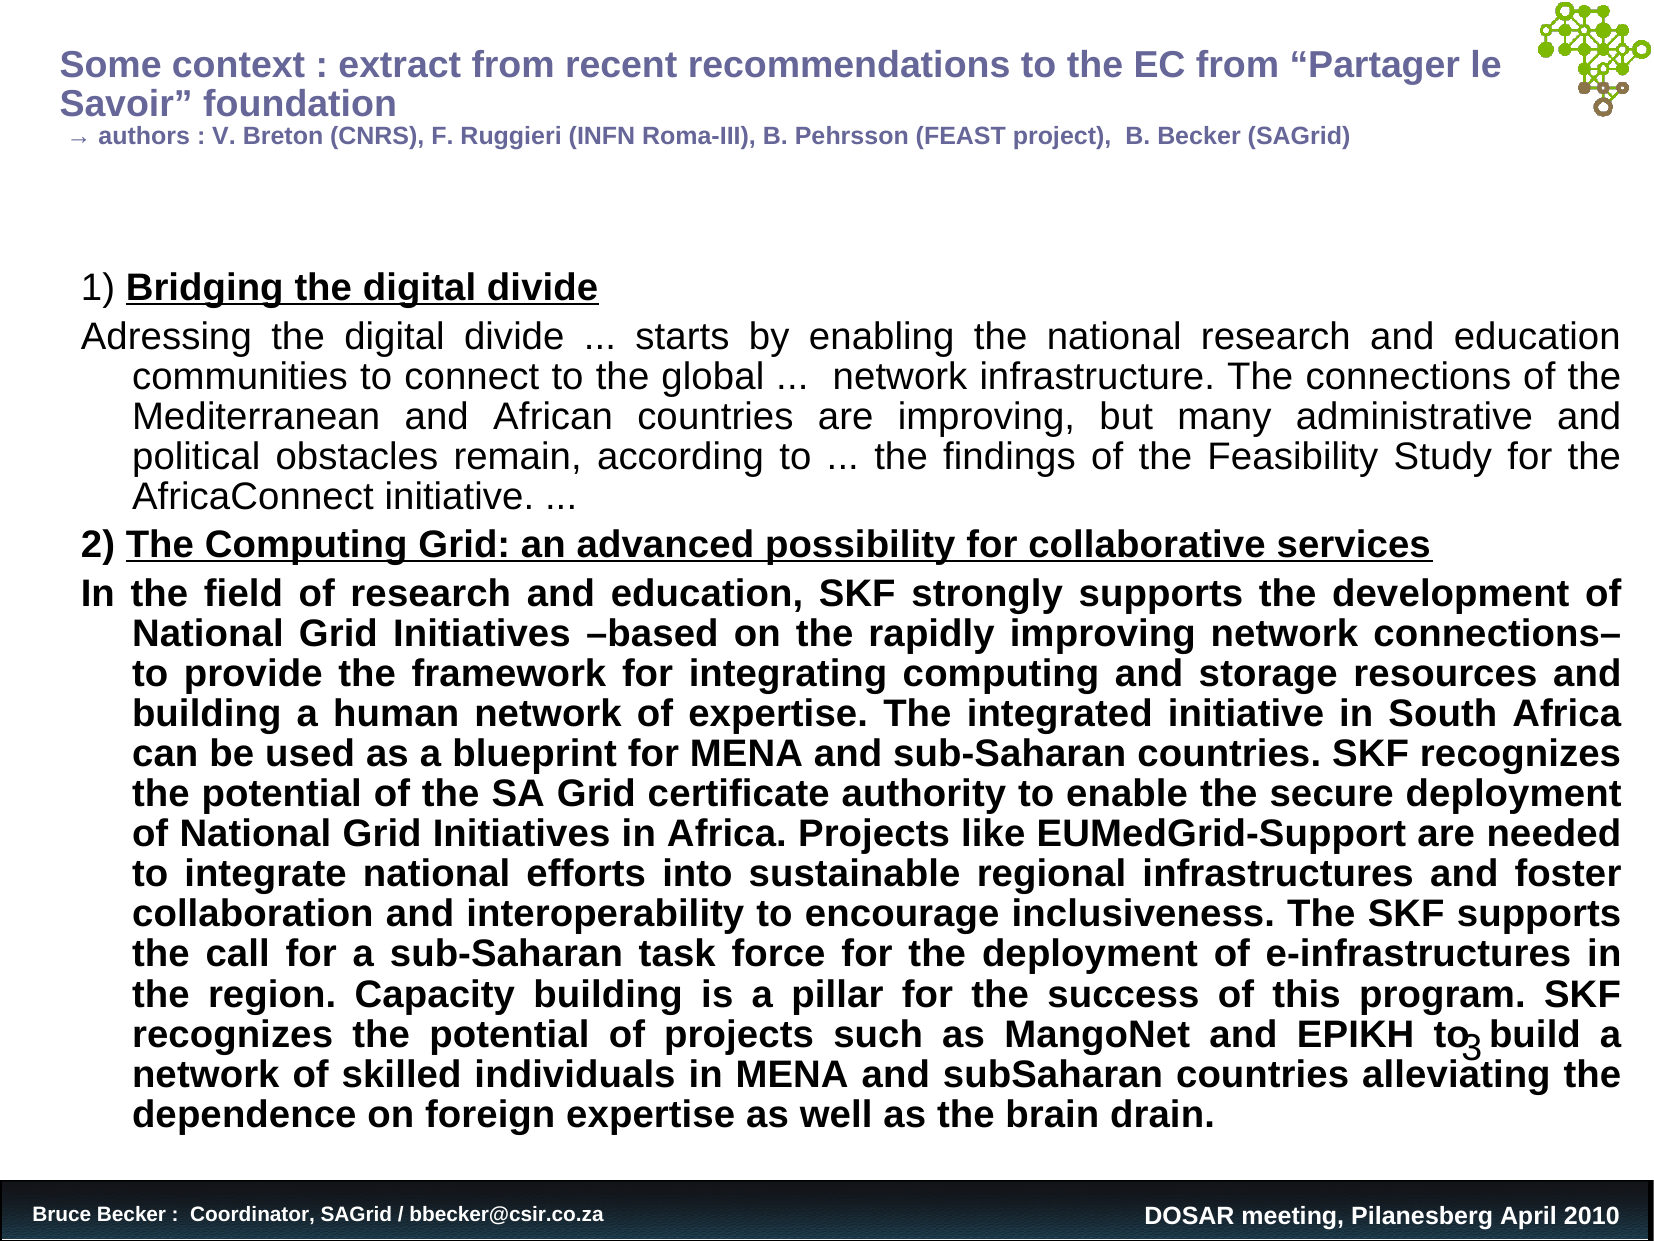

# Some context : extract from recent recommendations to the EC from “Partager le Savoir” foundation → authors : V. Breton (CNRS), F. Ruggieri (INFN Roma-III), B. Pehrsson (FEAST project), B. Becker (SAGrid)
1) Bridging the digital divide
Adressing the digital divide ... starts by enabling the national research and education communities to connect to the global ... network infrastructure. The connections of the Mediterranean and African countries are improving, but many administrative and political obstacles remain, according to ... the findings of the Feasibility Study for the AfricaConnect initiative. ...
2) The Computing Grid: an advanced possibility for collaborative services
In the field of research and education, SKF strongly supports the development of National Grid Initiatives –based on the rapidly improving network connections– to provide the framework for integrating computing and storage resources and building a human network of expertise. The integrated initiative in South Africa can be used as a blueprint for MENA and sub-Saharan countries. SKF recognizes the potential of the SA Grid certificate authority to enable the secure deployment of National Grid Initiatives in Africa. Projects like EUMedGrid-Support are needed to integrate national efforts into sustainable regional infrastructures and foster collaboration and interoperability to encourage inclusiveness. The SKF supports the call for a sub-Saharan task force for the deployment of e-infrastructures in the region. Capacity building is a pillar for the success of this program. SKF recognizes the potential of projects such as MangoNet and EPIKH to build a network of skilled individuals in MENA and subSaharan countries alleviating the dependence on foreign expertise as well as the brain drain.
3